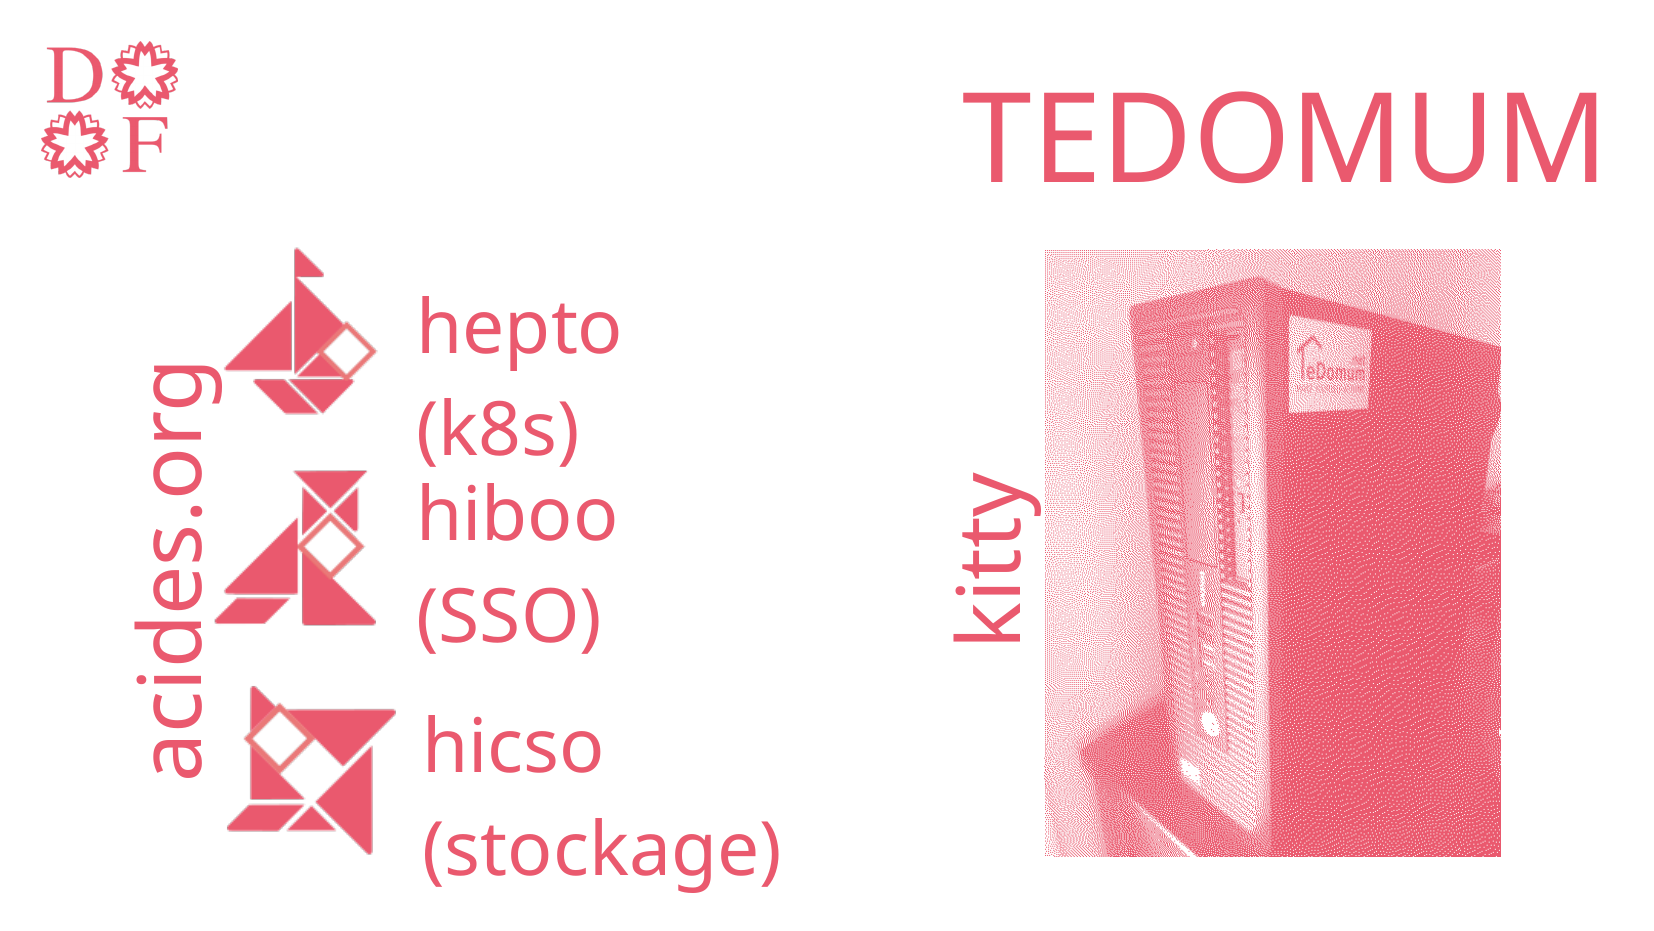

TEDOMUM
hepto
(k8s)
hiboo
(SSO)
acides.org
kitty
hicso
(stockage)